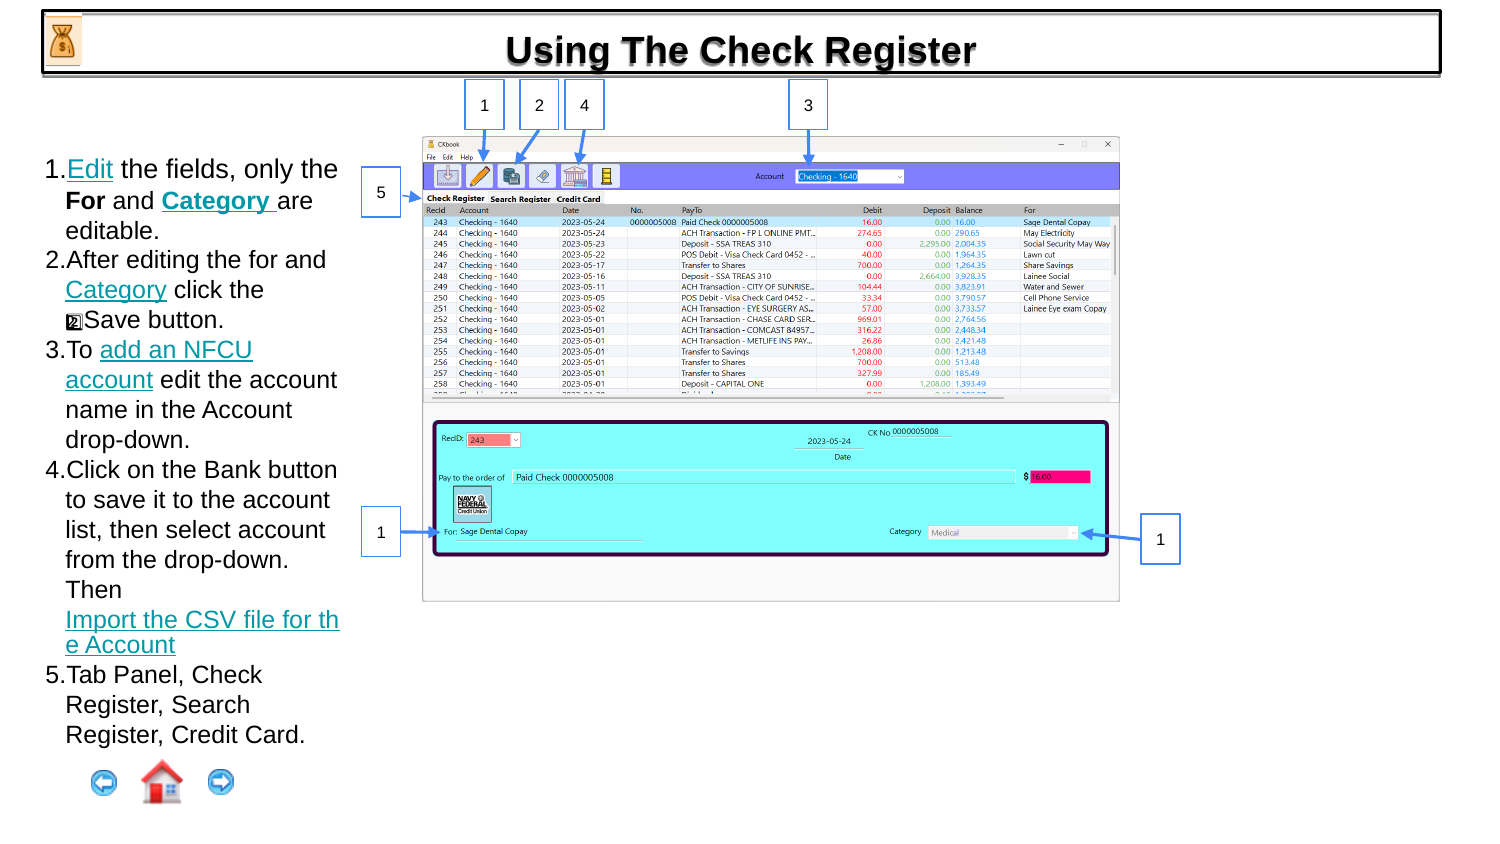

# Using The Check Register
1
2
4
3
Edit the fields, only the For and Category are editable.
After editing the for and Category click the 2️⃣Save button.
To add an NFCU account edit the account name in the Account drop-down.
Click on the Bank button to save it to the account list, then select account from the drop-down. Then Import the CSV file for the Account
Tab Panel, Check Register, Search Register, Credit Card.
5
1
1